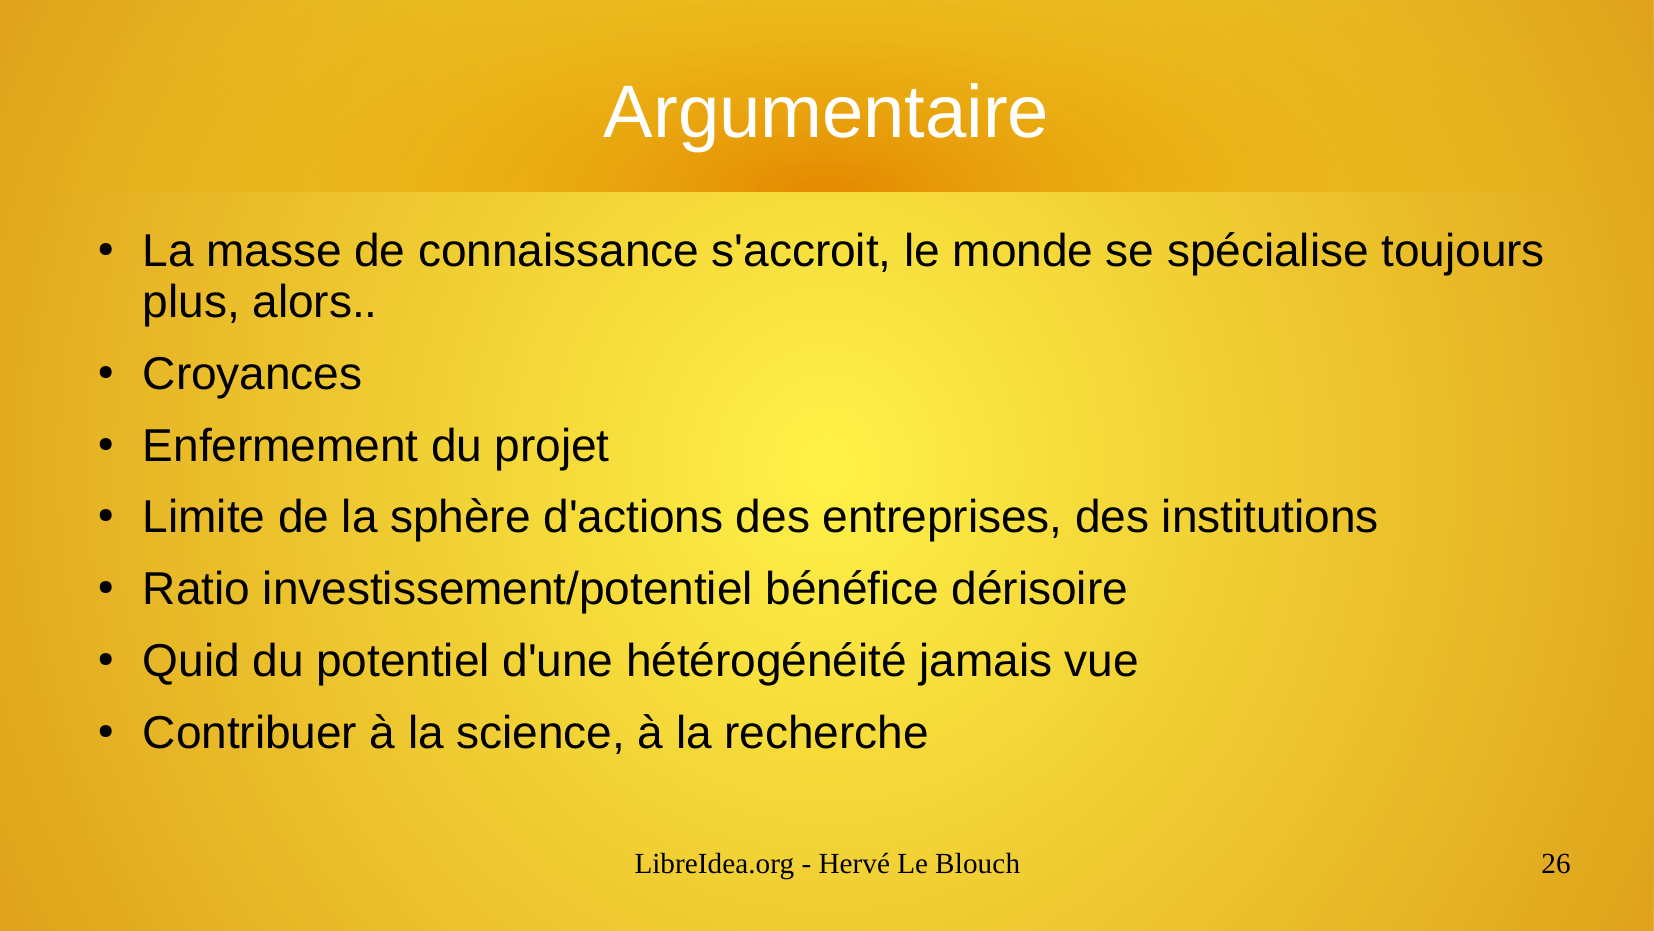

# Argumentaire
La masse de connaissance s'accroit, le monde se spécialise toujours plus, alors..
Croyances
Enfermement du projet
Limite de la sphère d'actions des entreprises, des institutions
Ratio investissement/potentiel bénéfice dérisoire
Quid du potentiel d'une hétérogénéité jamais vue
Contribuer à la science, à la recherche
LibreIdea.org - Hervé Le Blouch
26